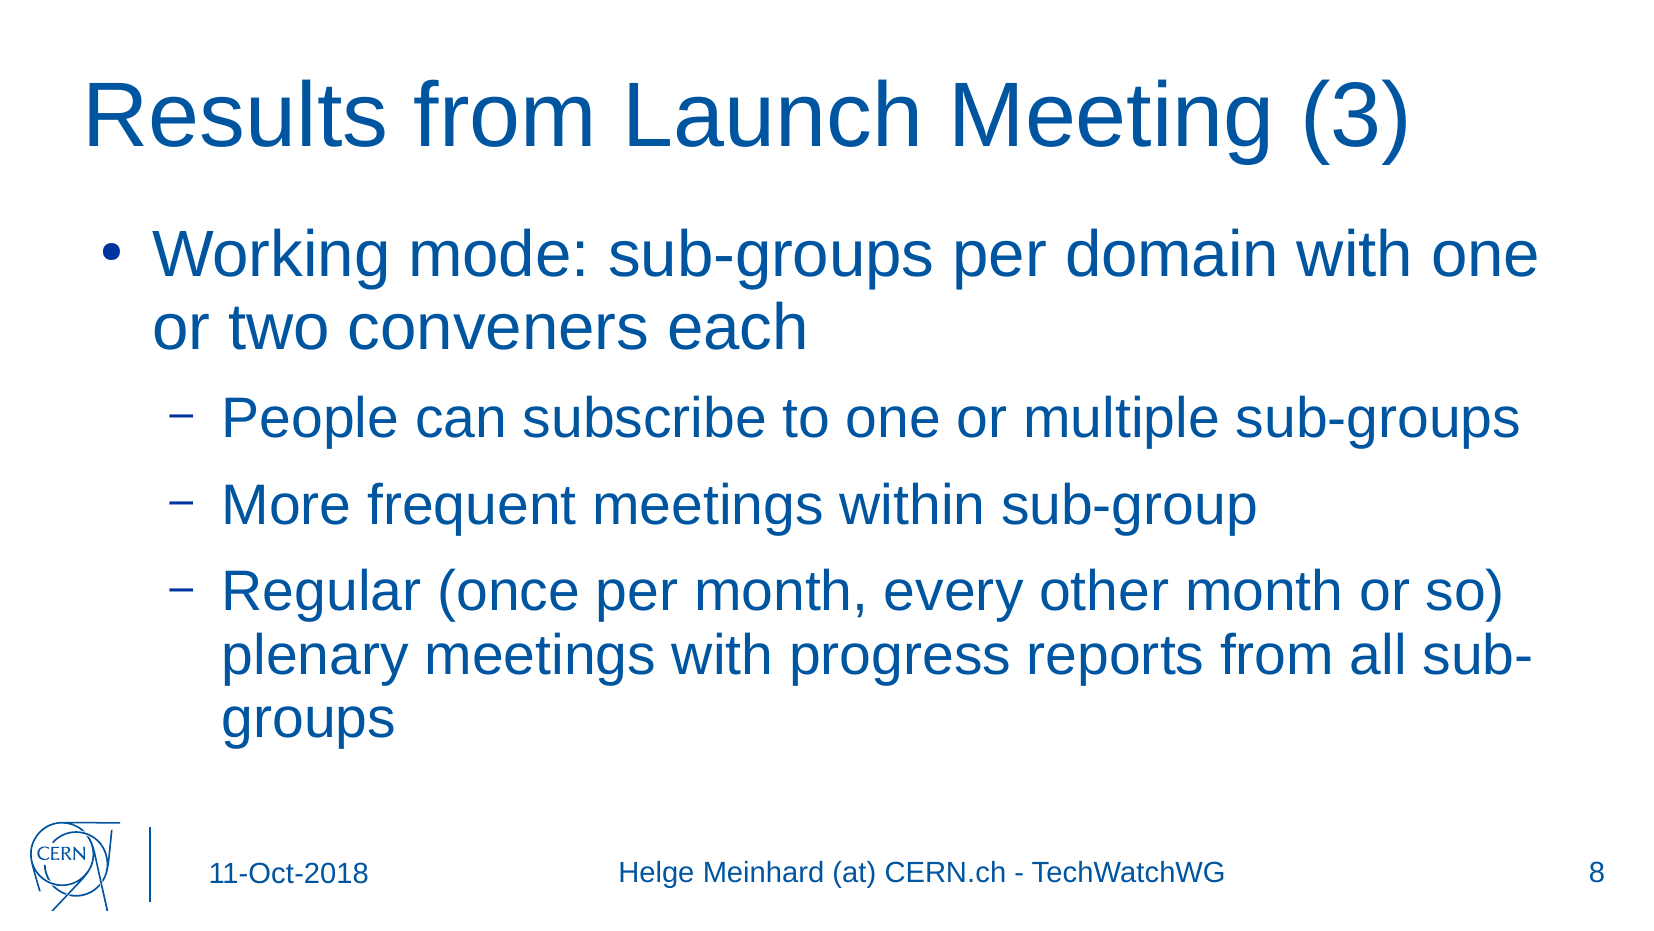

# Results from Launch Meeting (3)
Working mode: sub-groups per domain with one or two conveners each
People can subscribe to one or multiple sub-groups
More frequent meetings within sub-group
Regular (once per month, every other month or so) plenary meetings with progress reports from all sub-groups
Helge Meinhard (at) CERN.ch - TechWatchWG
8
11-Oct-2018